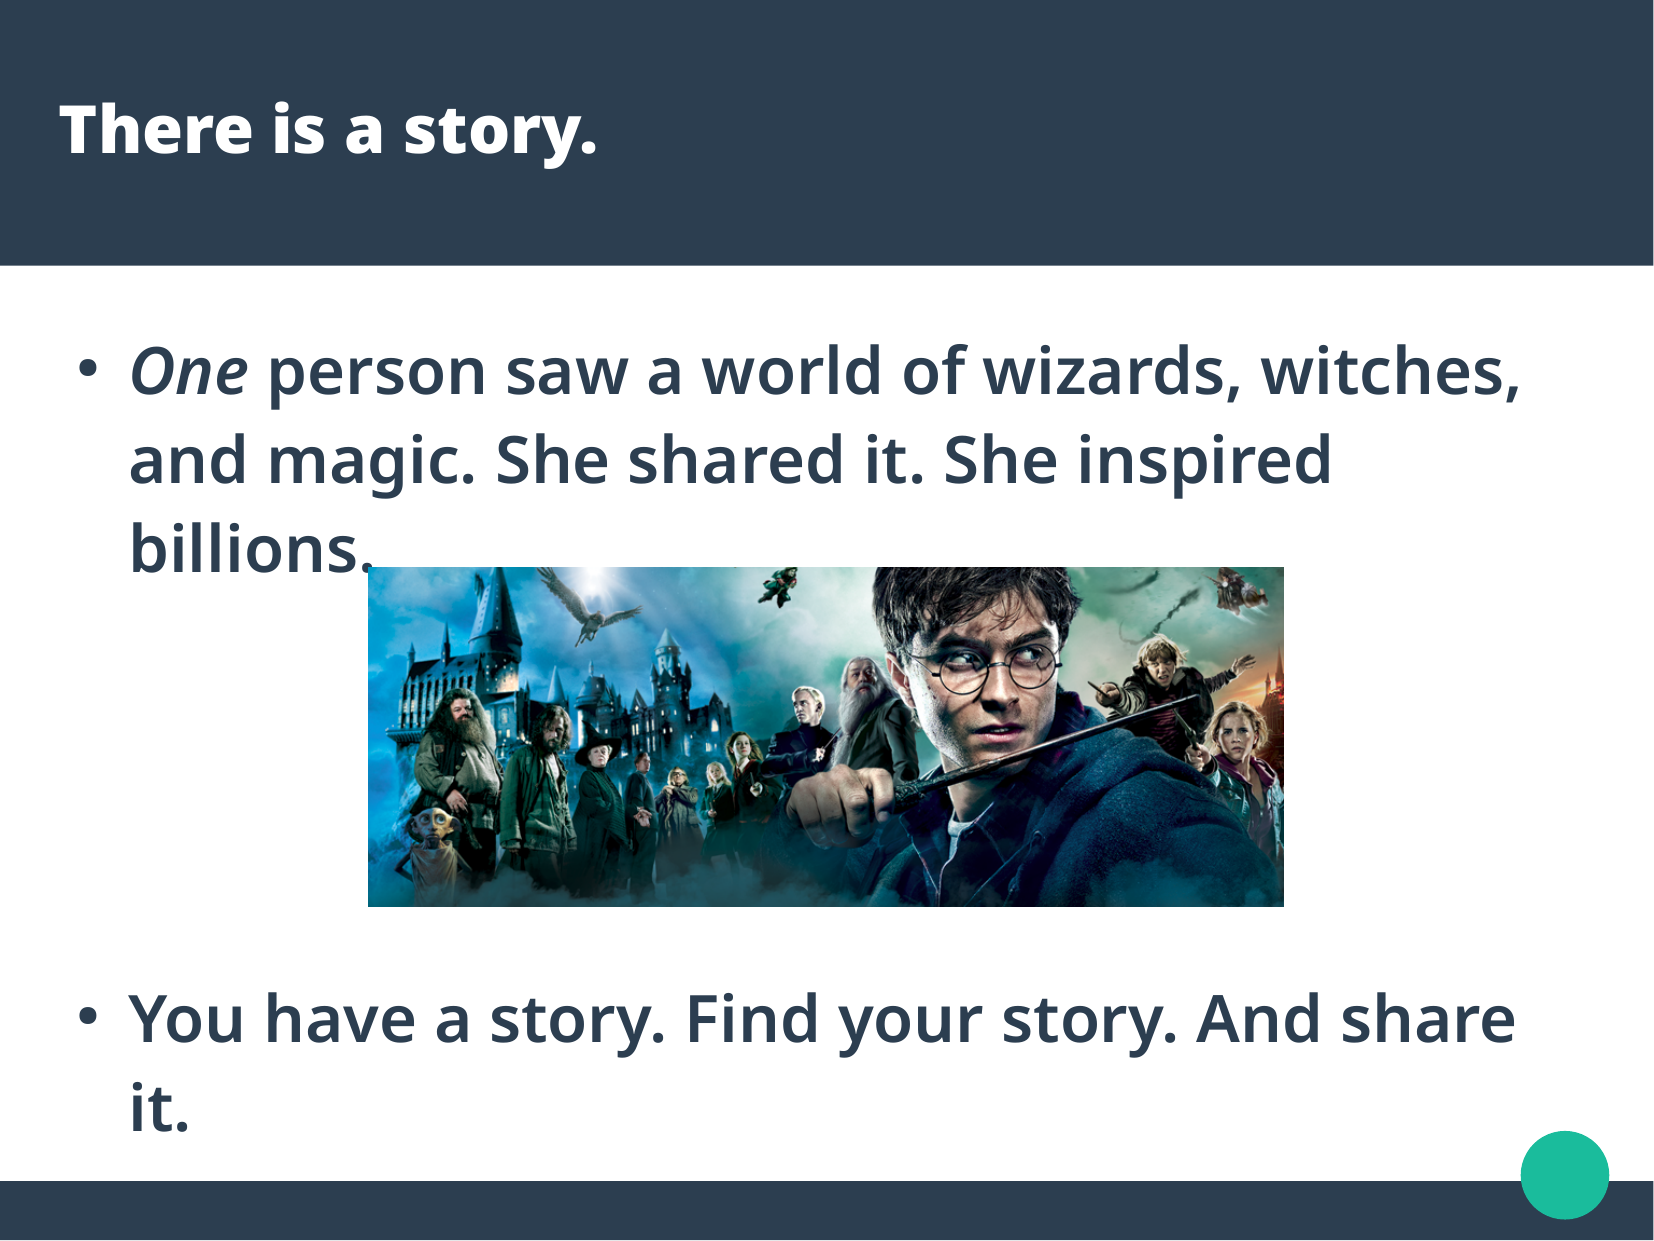

# There is a story.
One person saw a world of wizards, witches, and magic. She shared it. She inspired billions.
You have a story. Find your story. And share it.